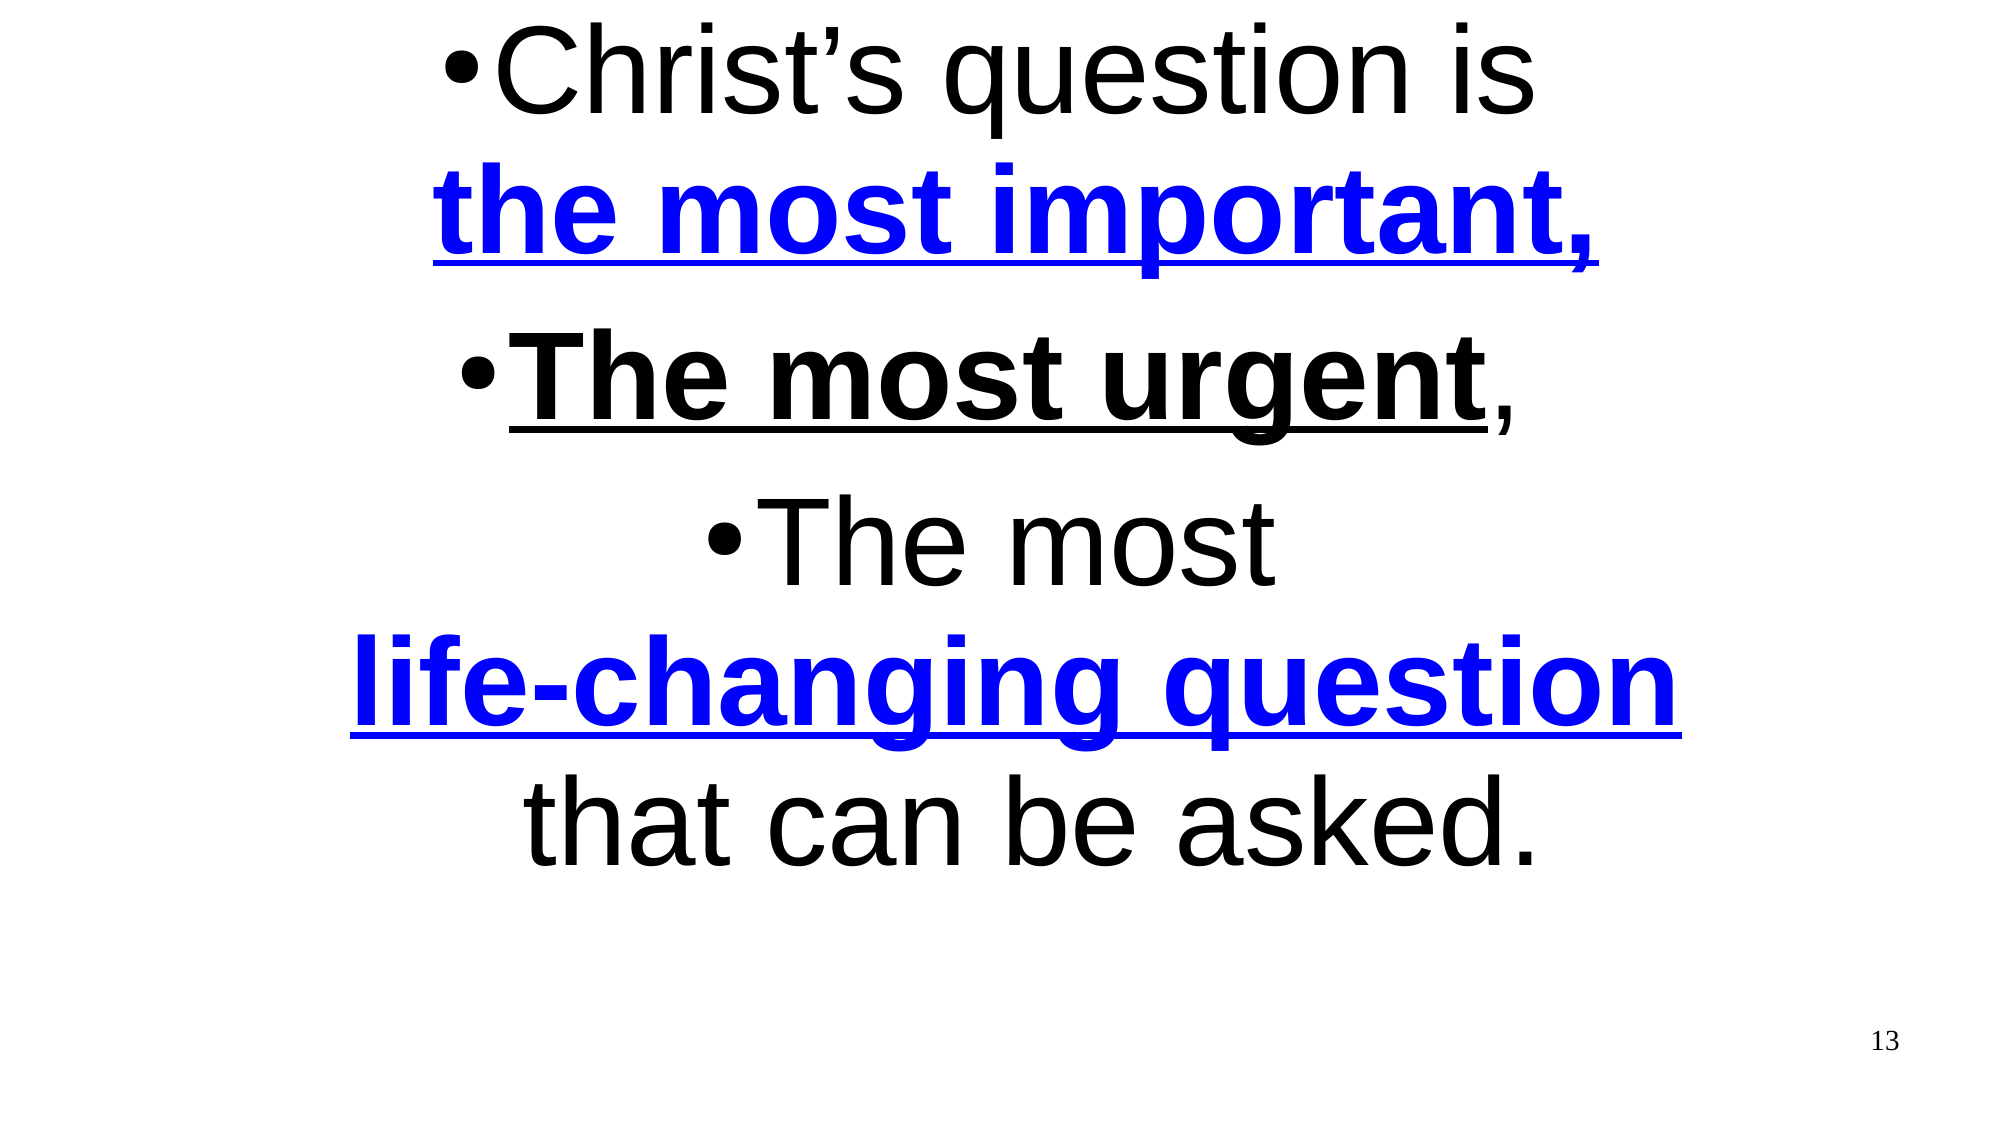

# Christ’s question is the most important,
The most urgent,
The most
life-changing question
that can be asked.
13